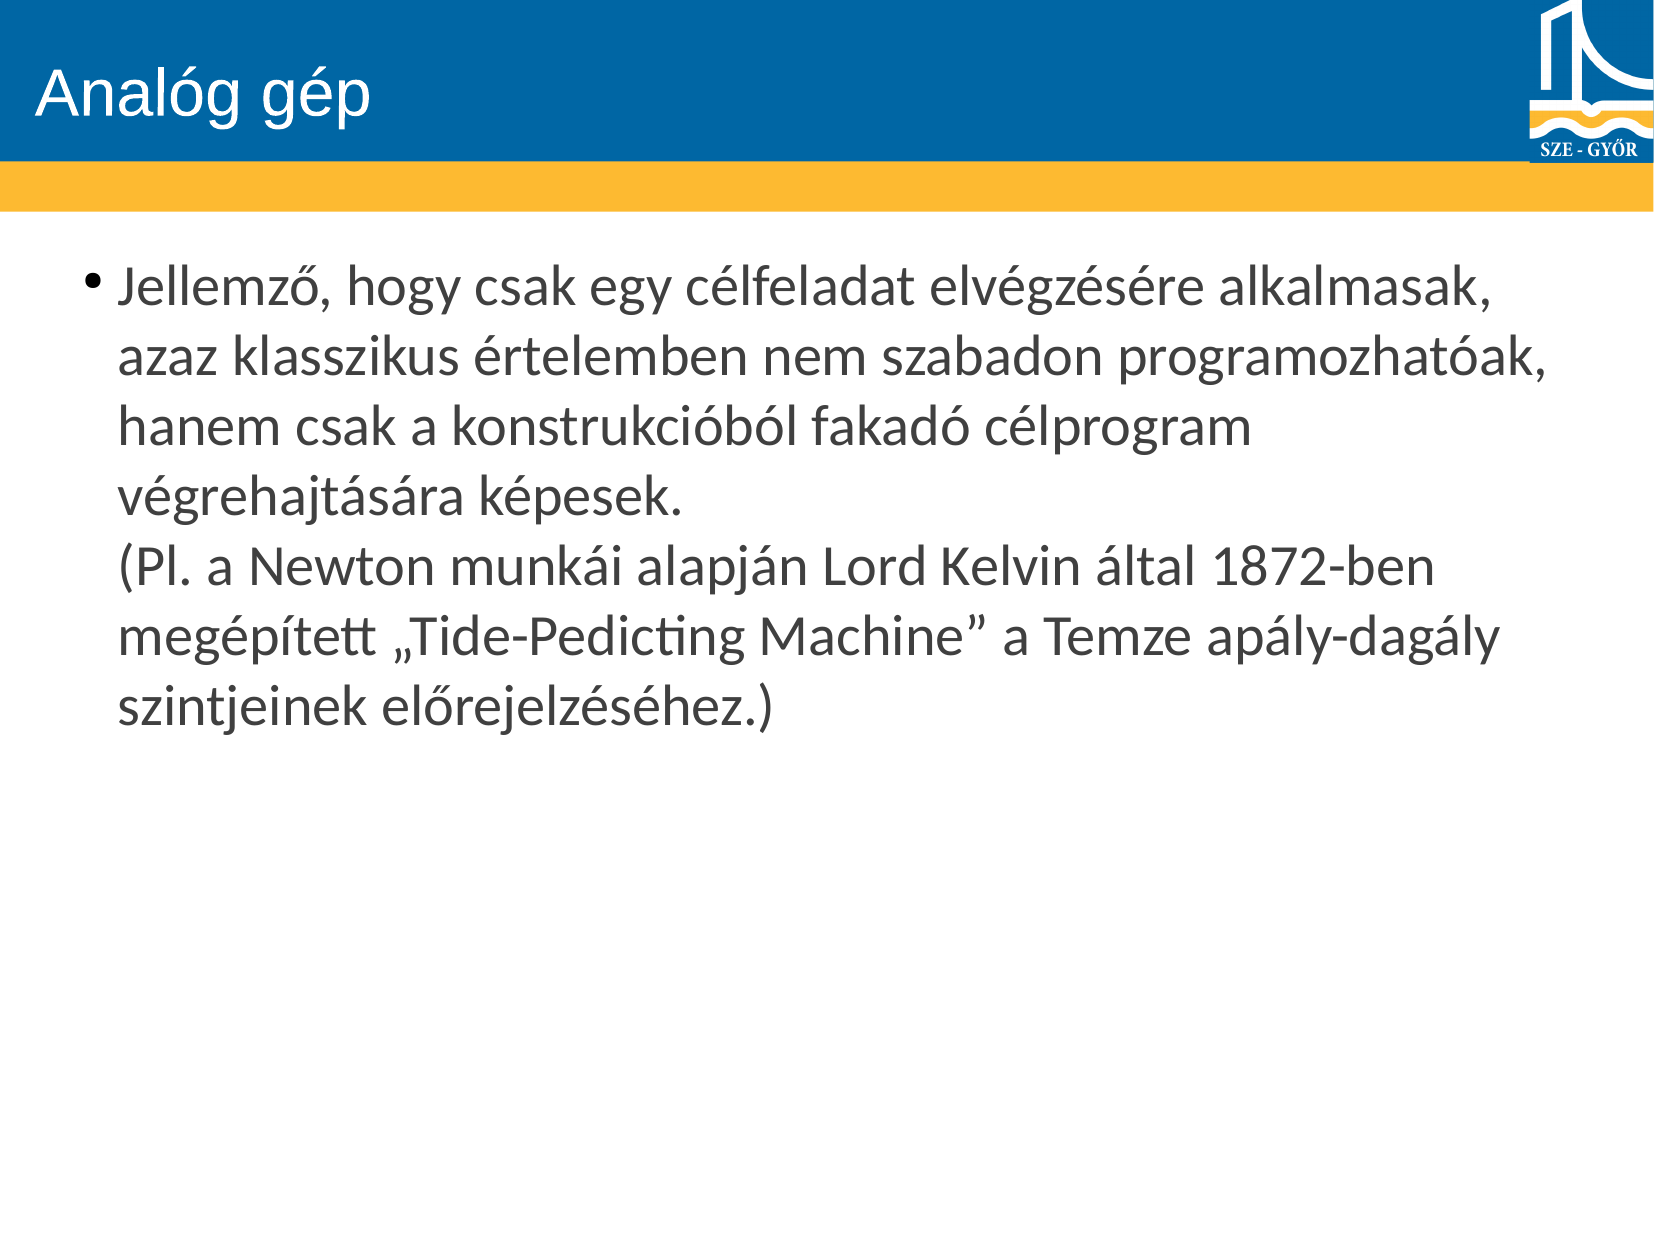

Analóg gép
Jellemző, hogy csak egy célfeladat elvégzésére alkalmasak, azaz klasszikus értelemben nem szabadon programozhatóak, hanem csak a konstrukcióból fakadó célprogram végrehajtására képesek.
(Pl. a Newton munkái alapján Lord Kelvin által 1872-ben megépített „Tide-Pedicting Machine” a Temze apály-dagály szintjeinek előrejelzéséhez.)